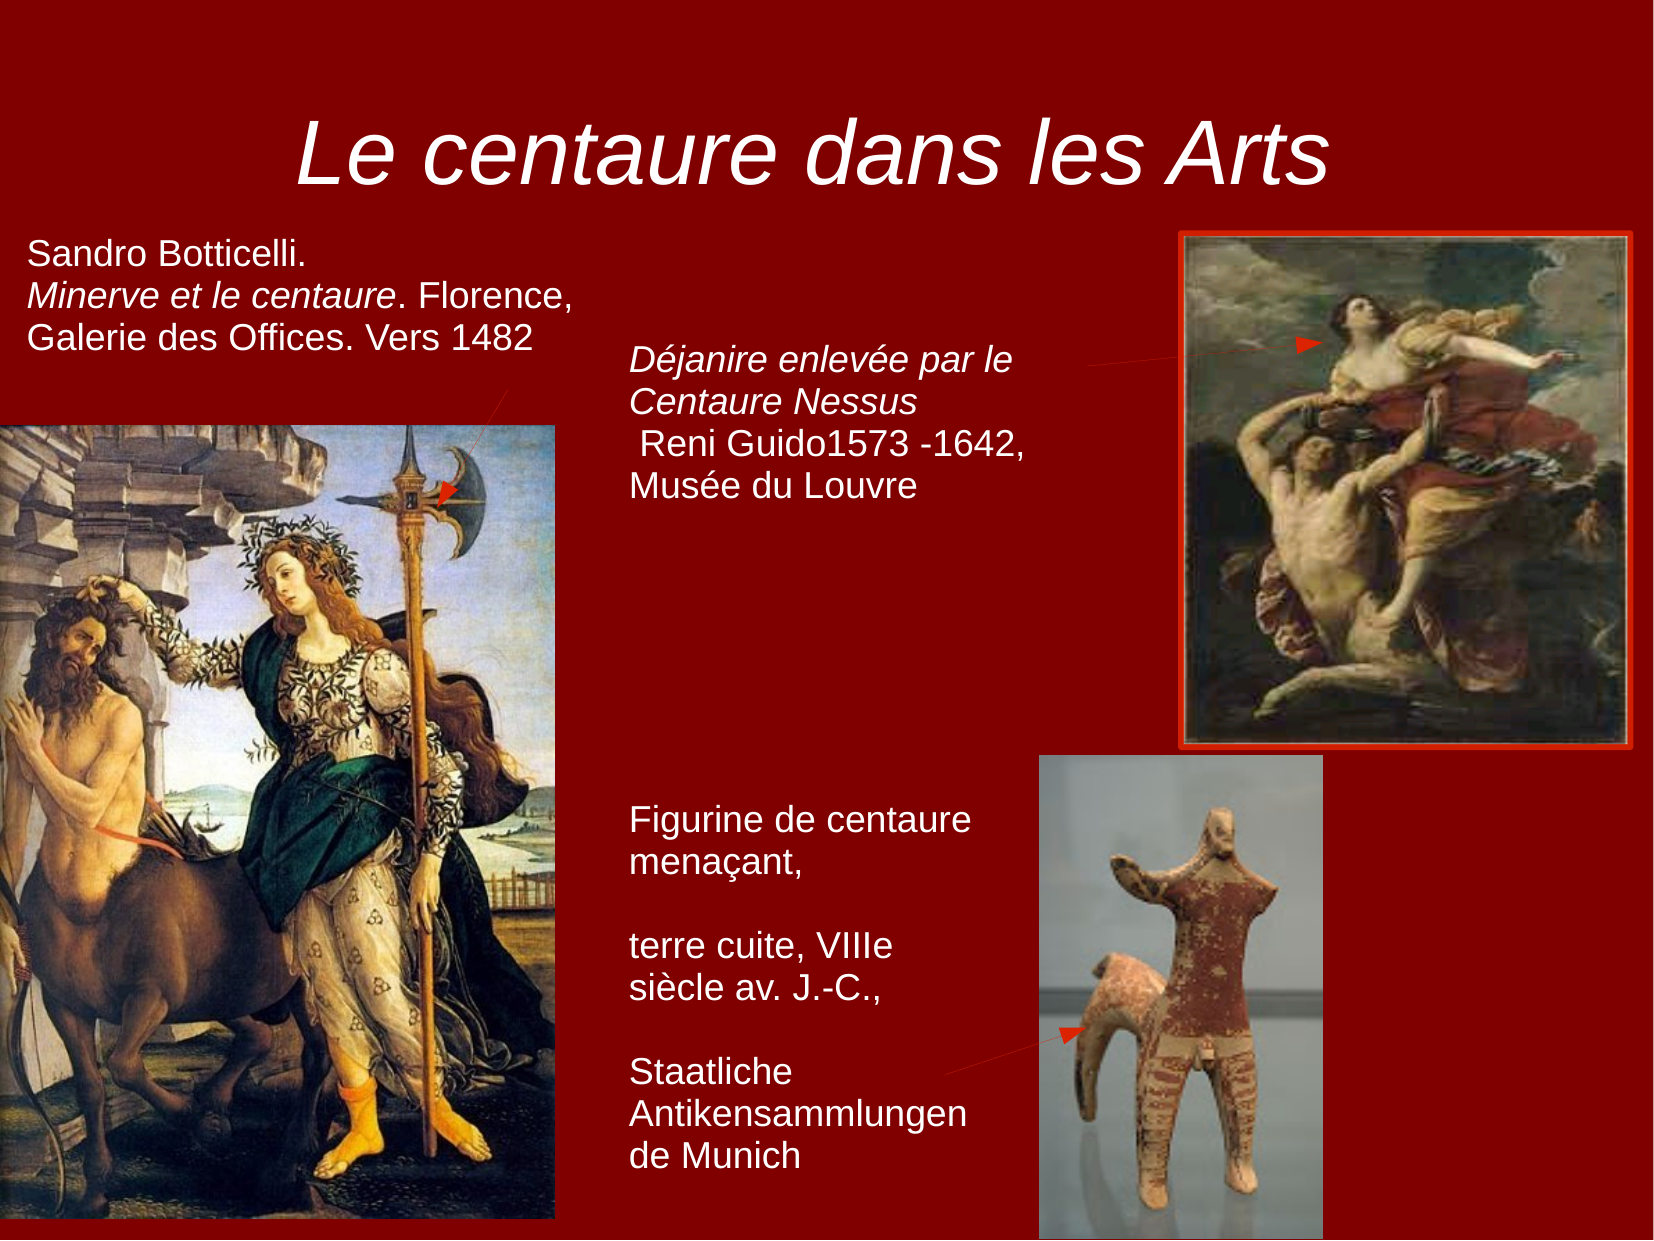

# Le centaure dans les Arts
Sandro Botticelli.
Minerve et le centaure. Florence, Galerie des Offices. Vers 1482
Déjanire enlevée par le Centaure Nessus
 Reni Guido1573 -1642,
Musée du Louvre
Figurine de centaure menaçant,
terre cuite, VIIIe siècle av. J.-C.,
Staatliche Antikensammlungen de Munich